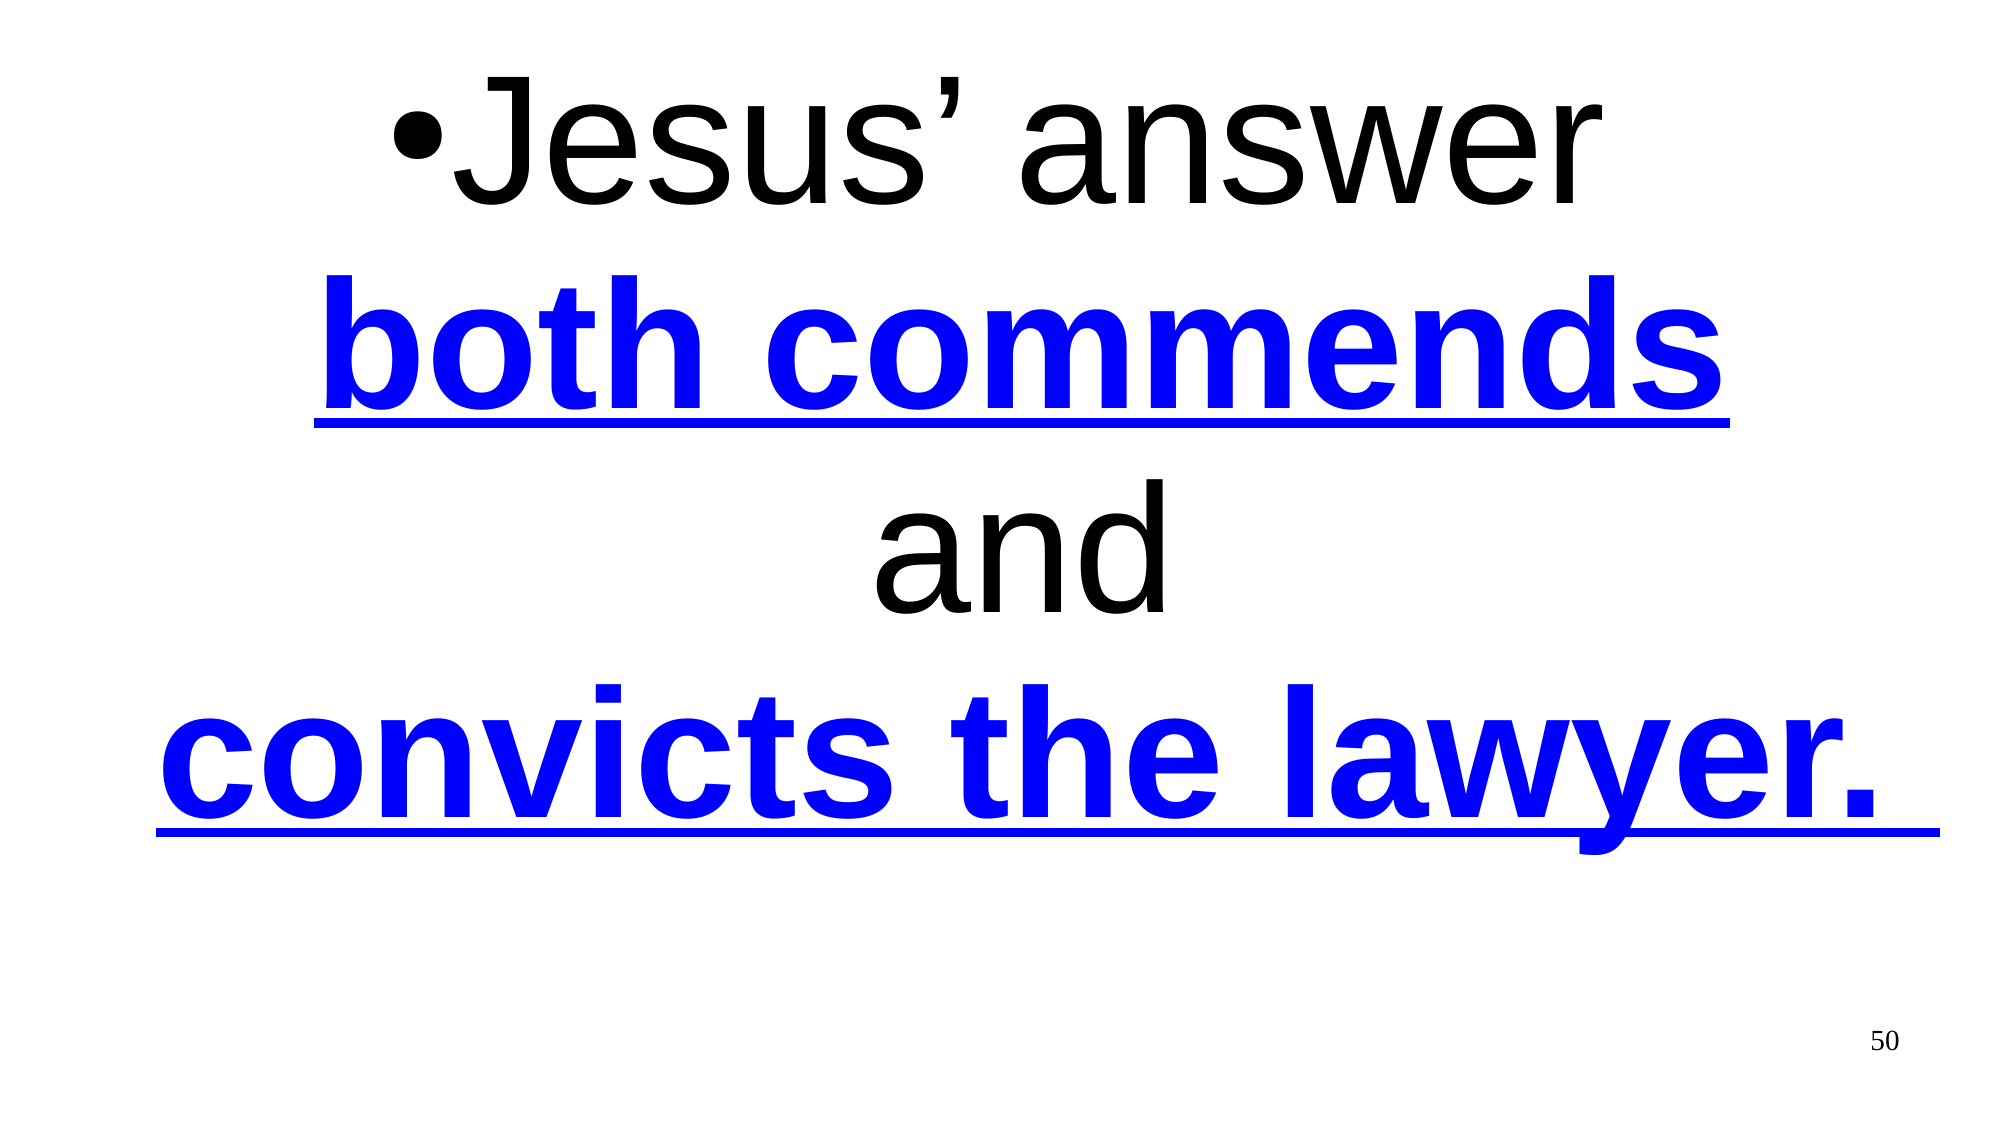

# Jesus’ answer both commends and convicts the lawyer.
50